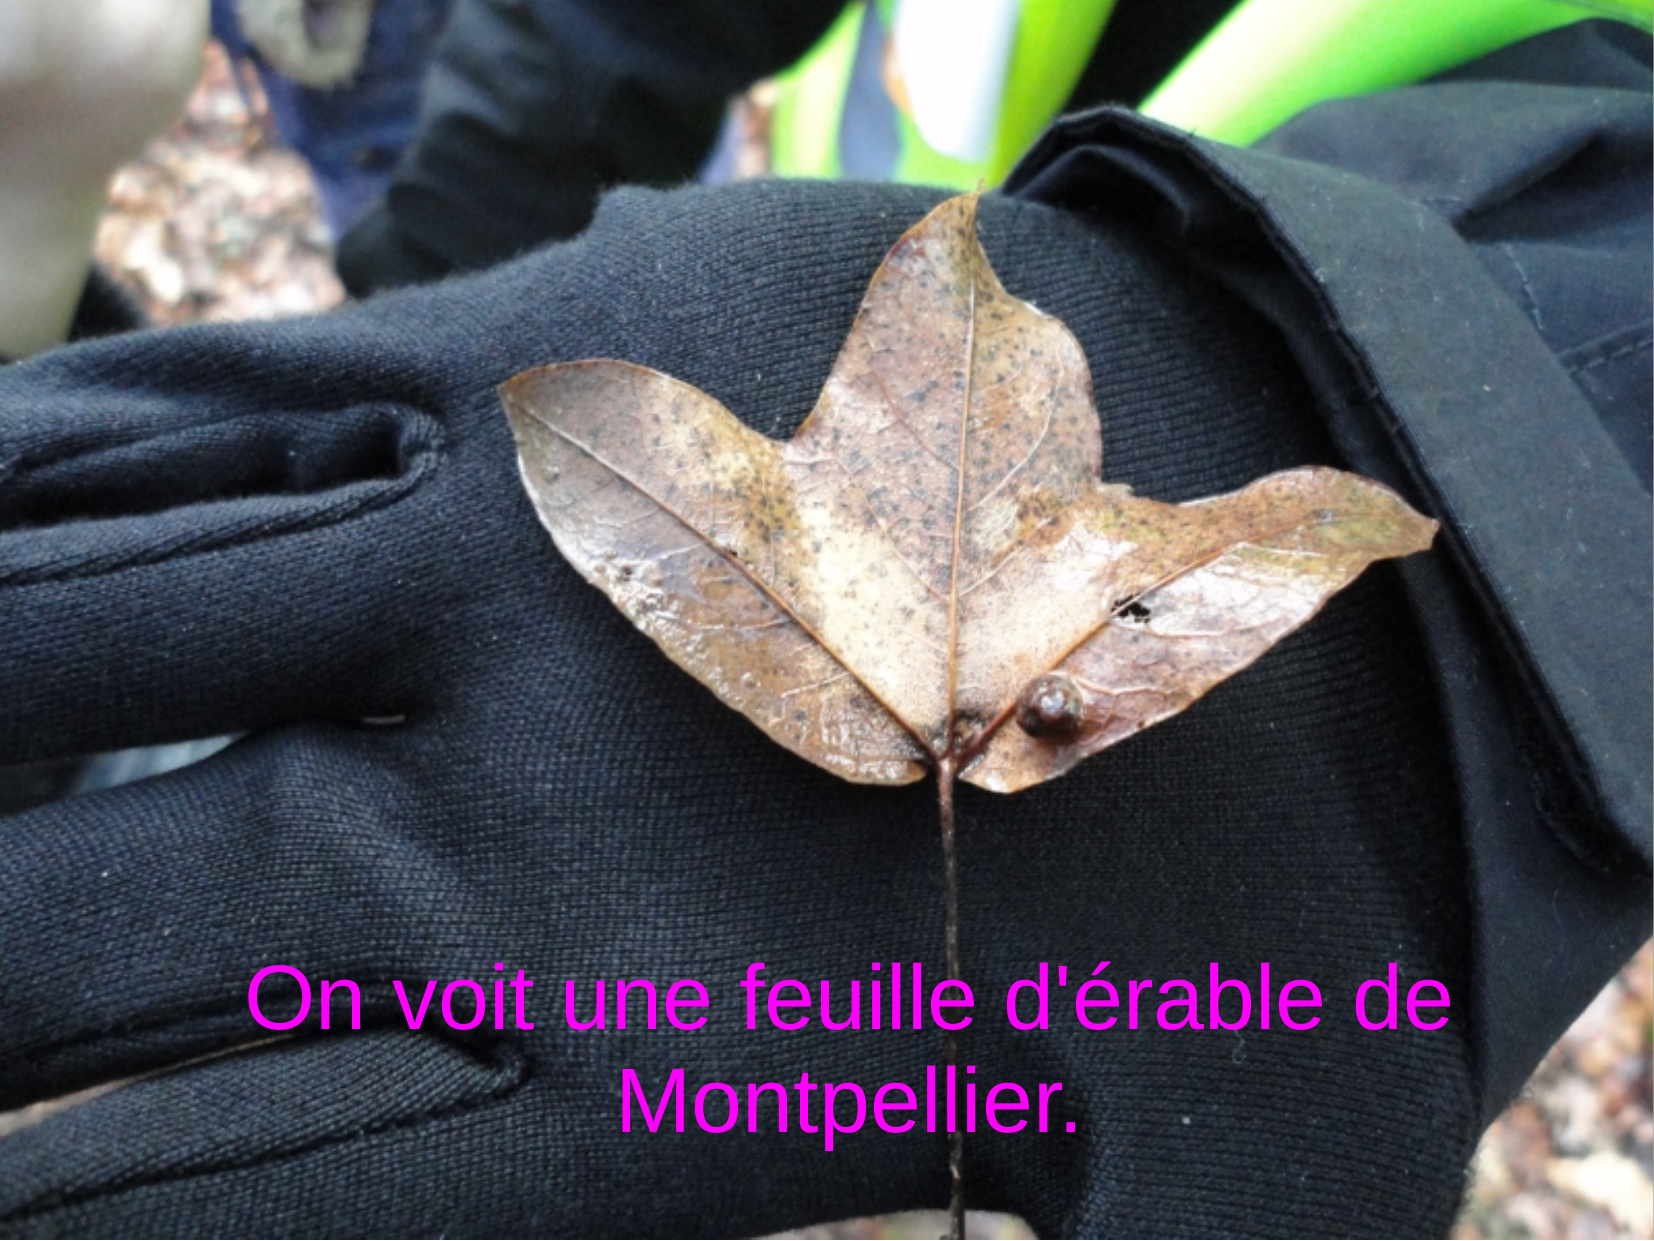

# On voit une feuille d'érable de Montpellier.